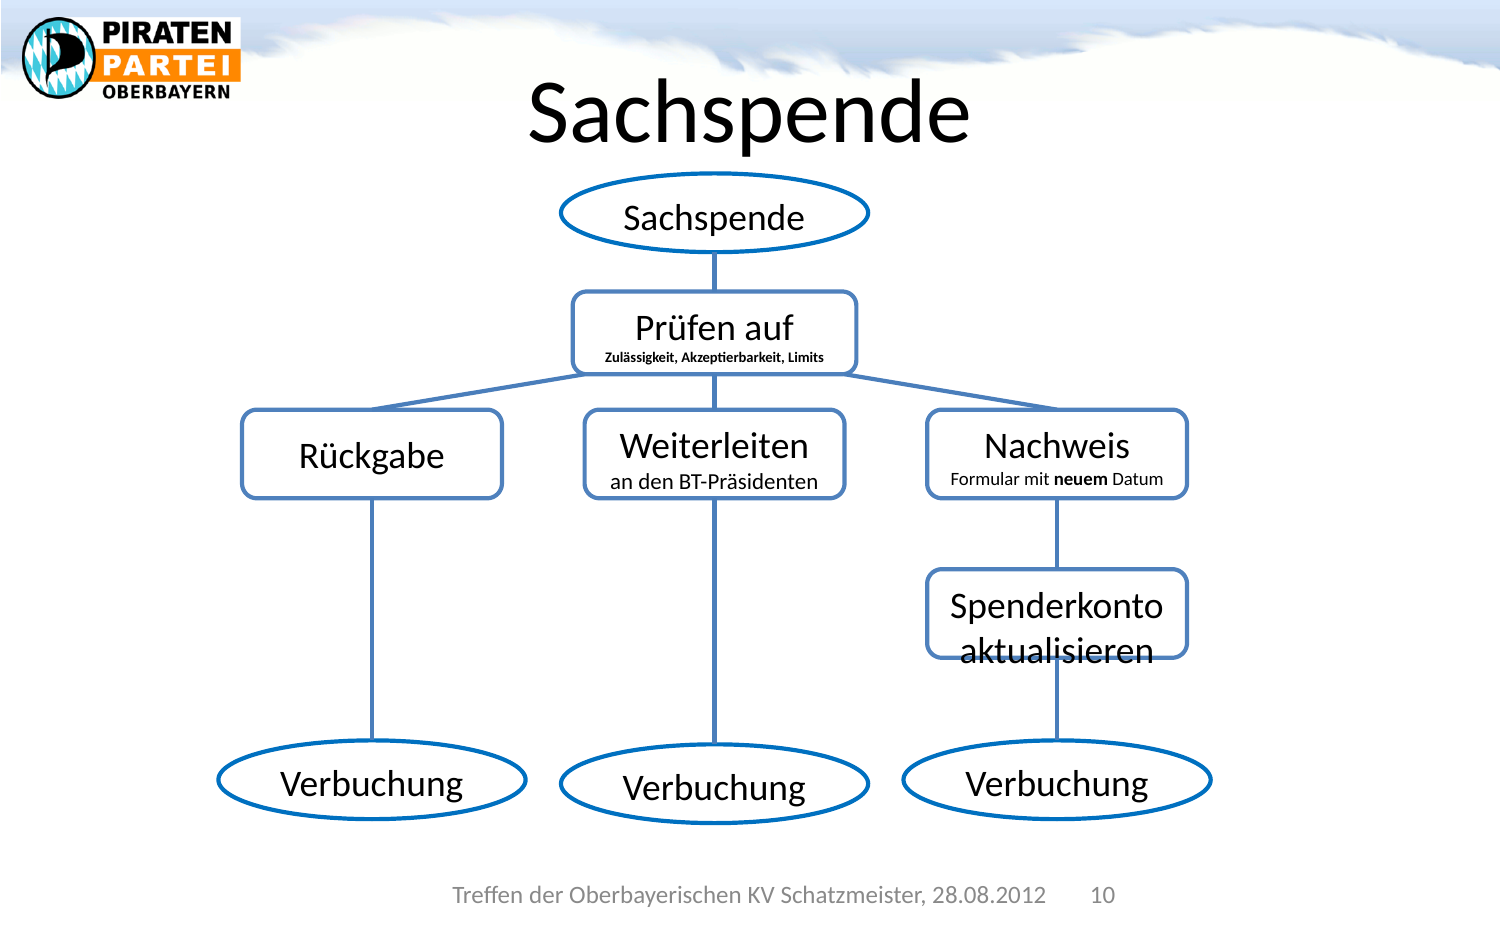

# Sachspende
Sachspende
Prüfen auf
Zulässigkeit, Akzeptierbarkeit, Limits
Rückgabe
Weiterleiten
an den BT-Präsidenten
Nachweis
Formular mit neuem Datum
Spenderkonto
aktualisieren
Verbuchung
Verbuchung
Verbuchung
Treffen der Oberbayerischen KV Schatzmeister, 28.08.2012